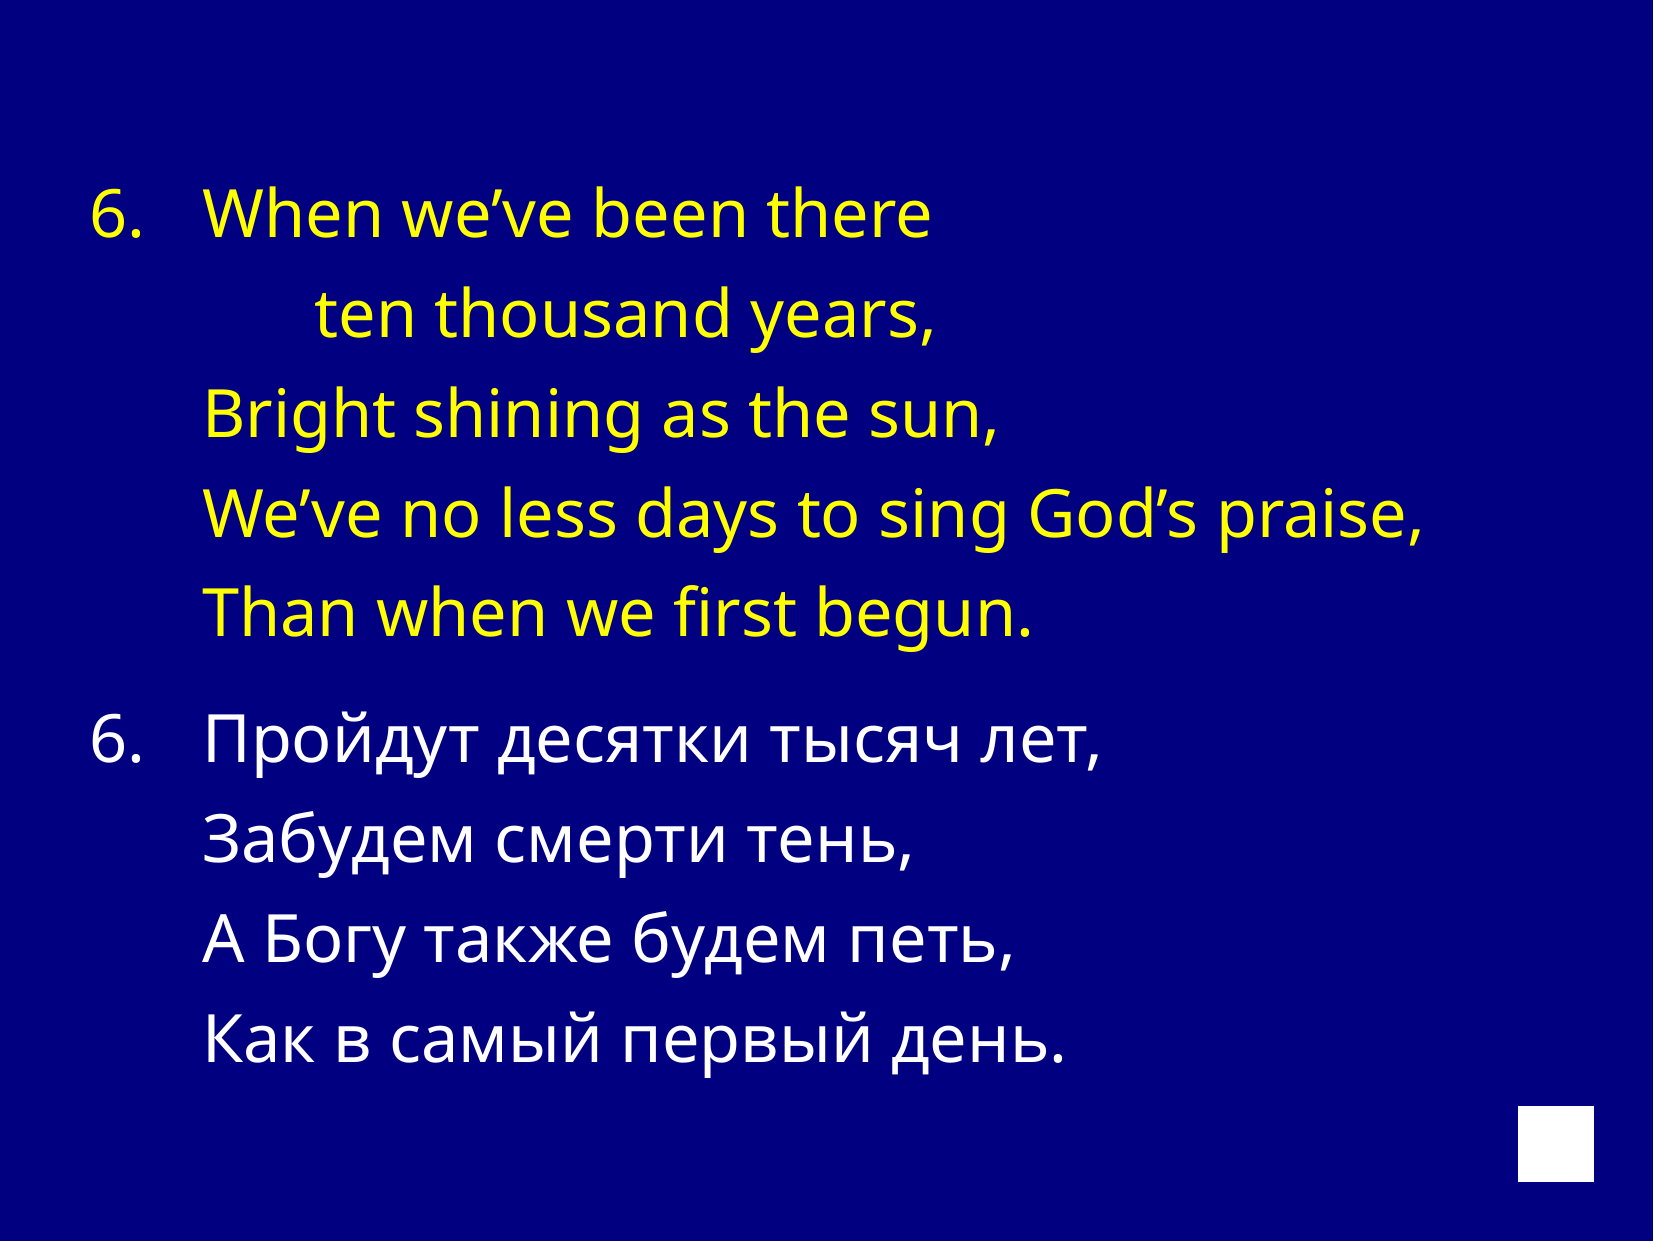

6.	When we’ve been there
		ten thousand years,
	Bright shining as the sun,
	We’ve no less days to sing God’s praise,
	Than when we first begun.
6.	Пройдут десятки тысяч лет,
	Забудем смерти тень,
	А Богу также будем петь,
	Как в самый первый день.